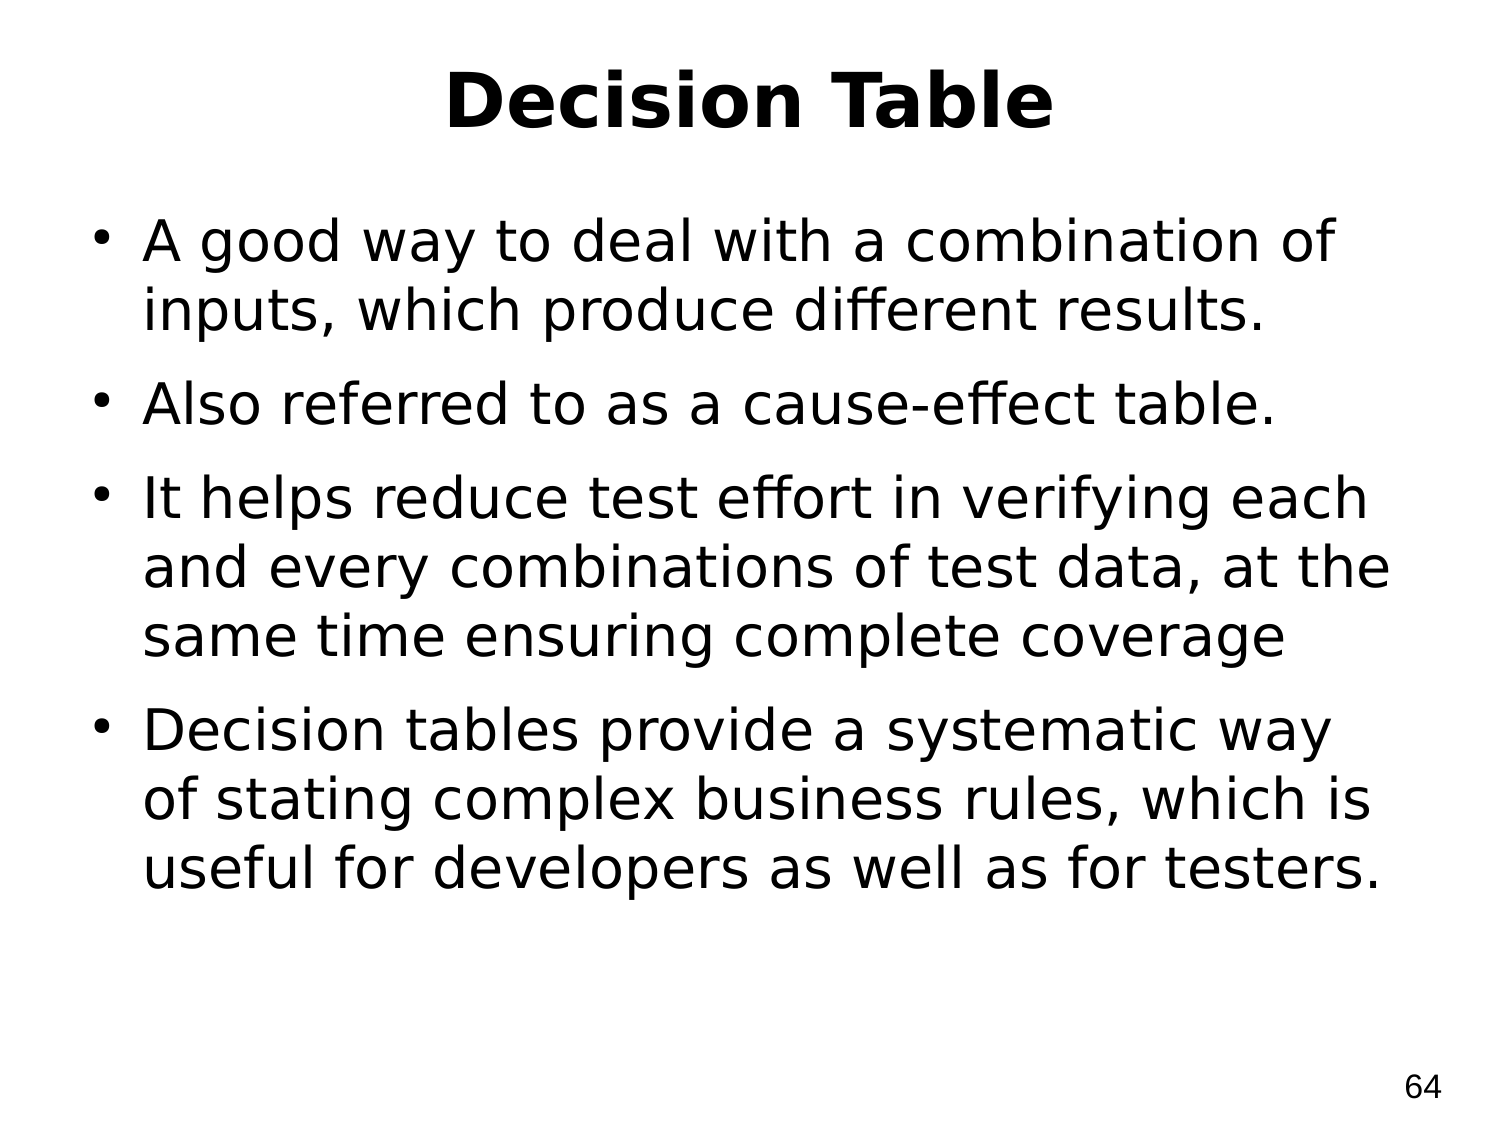

# Decision Table
A good way to deal with a combination of inputs, which produce different results.
Also referred to as a cause-effect table.
It helps reduce test effort in verifying each and every combinations of test data, at the same time ensuring complete coverage
Decision tables provide a systematic way of stating complex business rules, which is useful for developers as well as for testers.